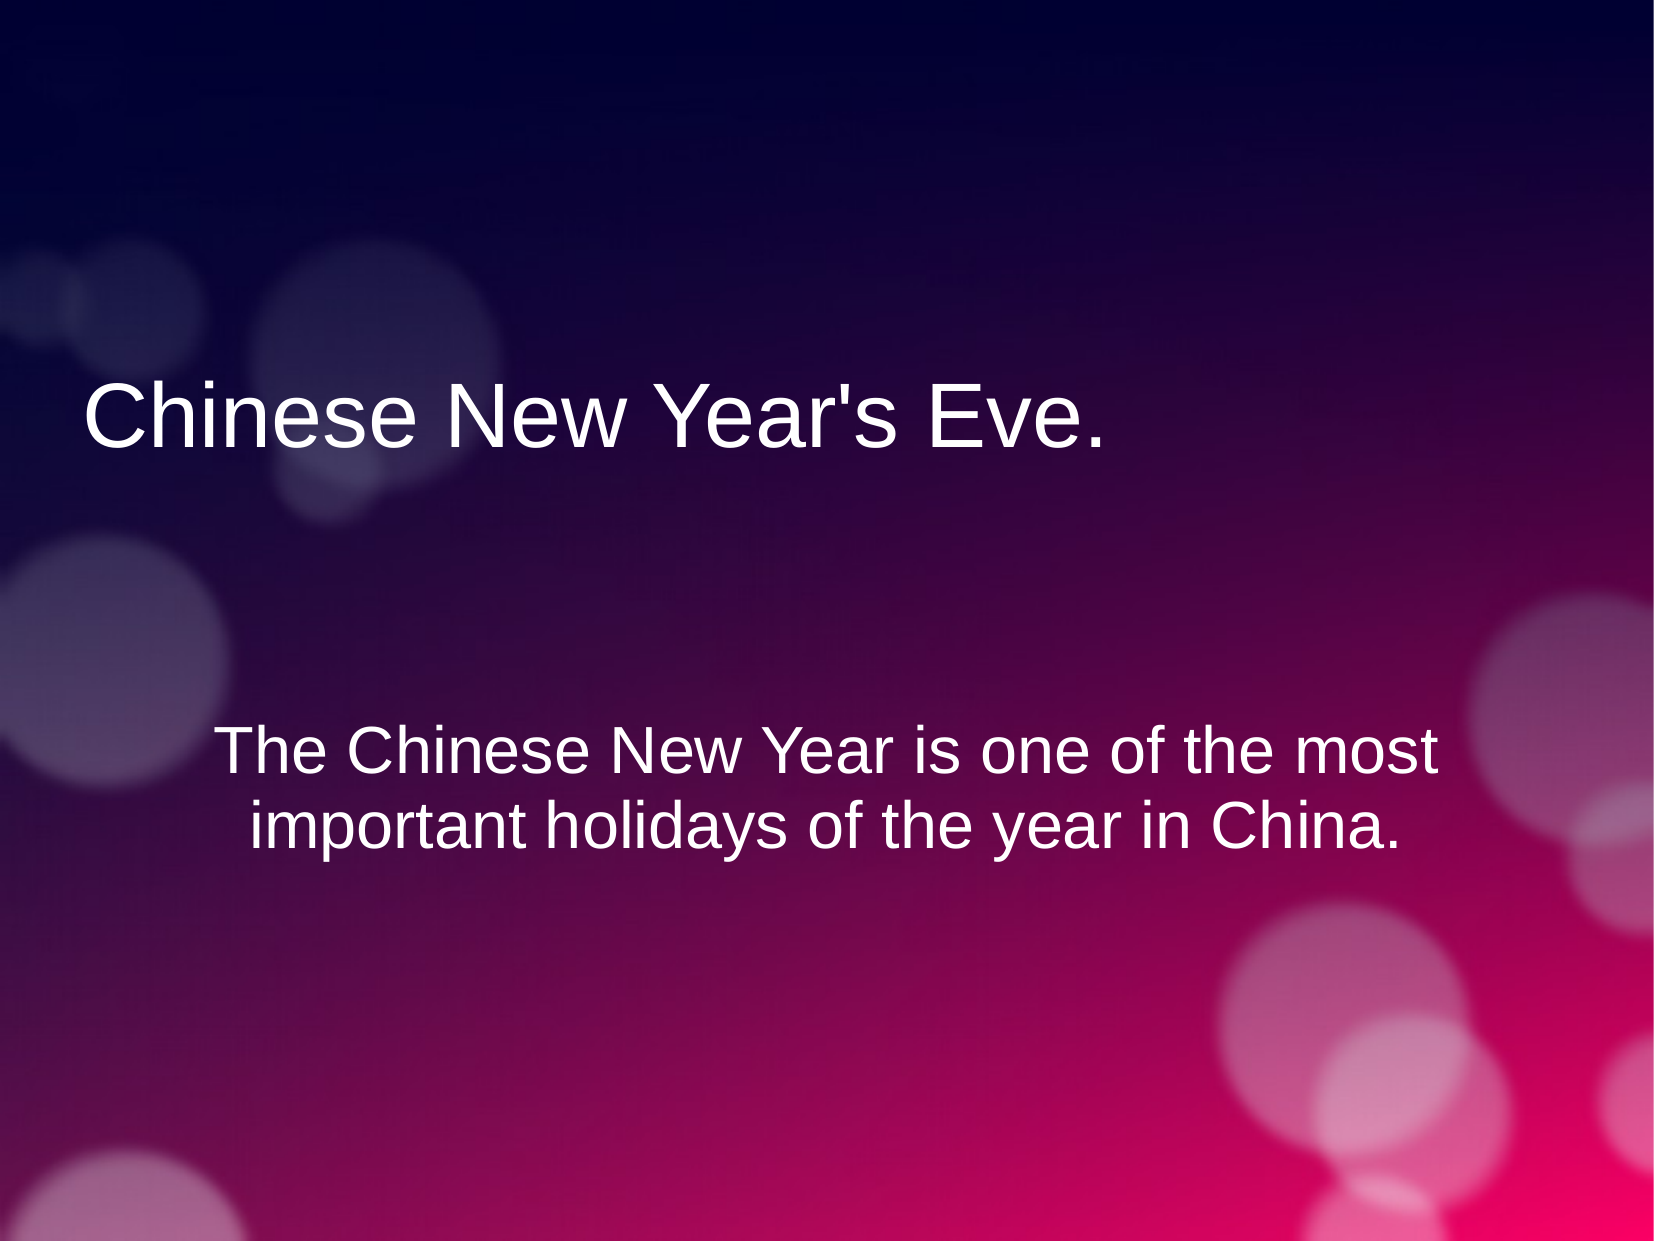

# Chinese New Year's Eve.
The Chinese New Year is one of the most important holidays of the year in China.